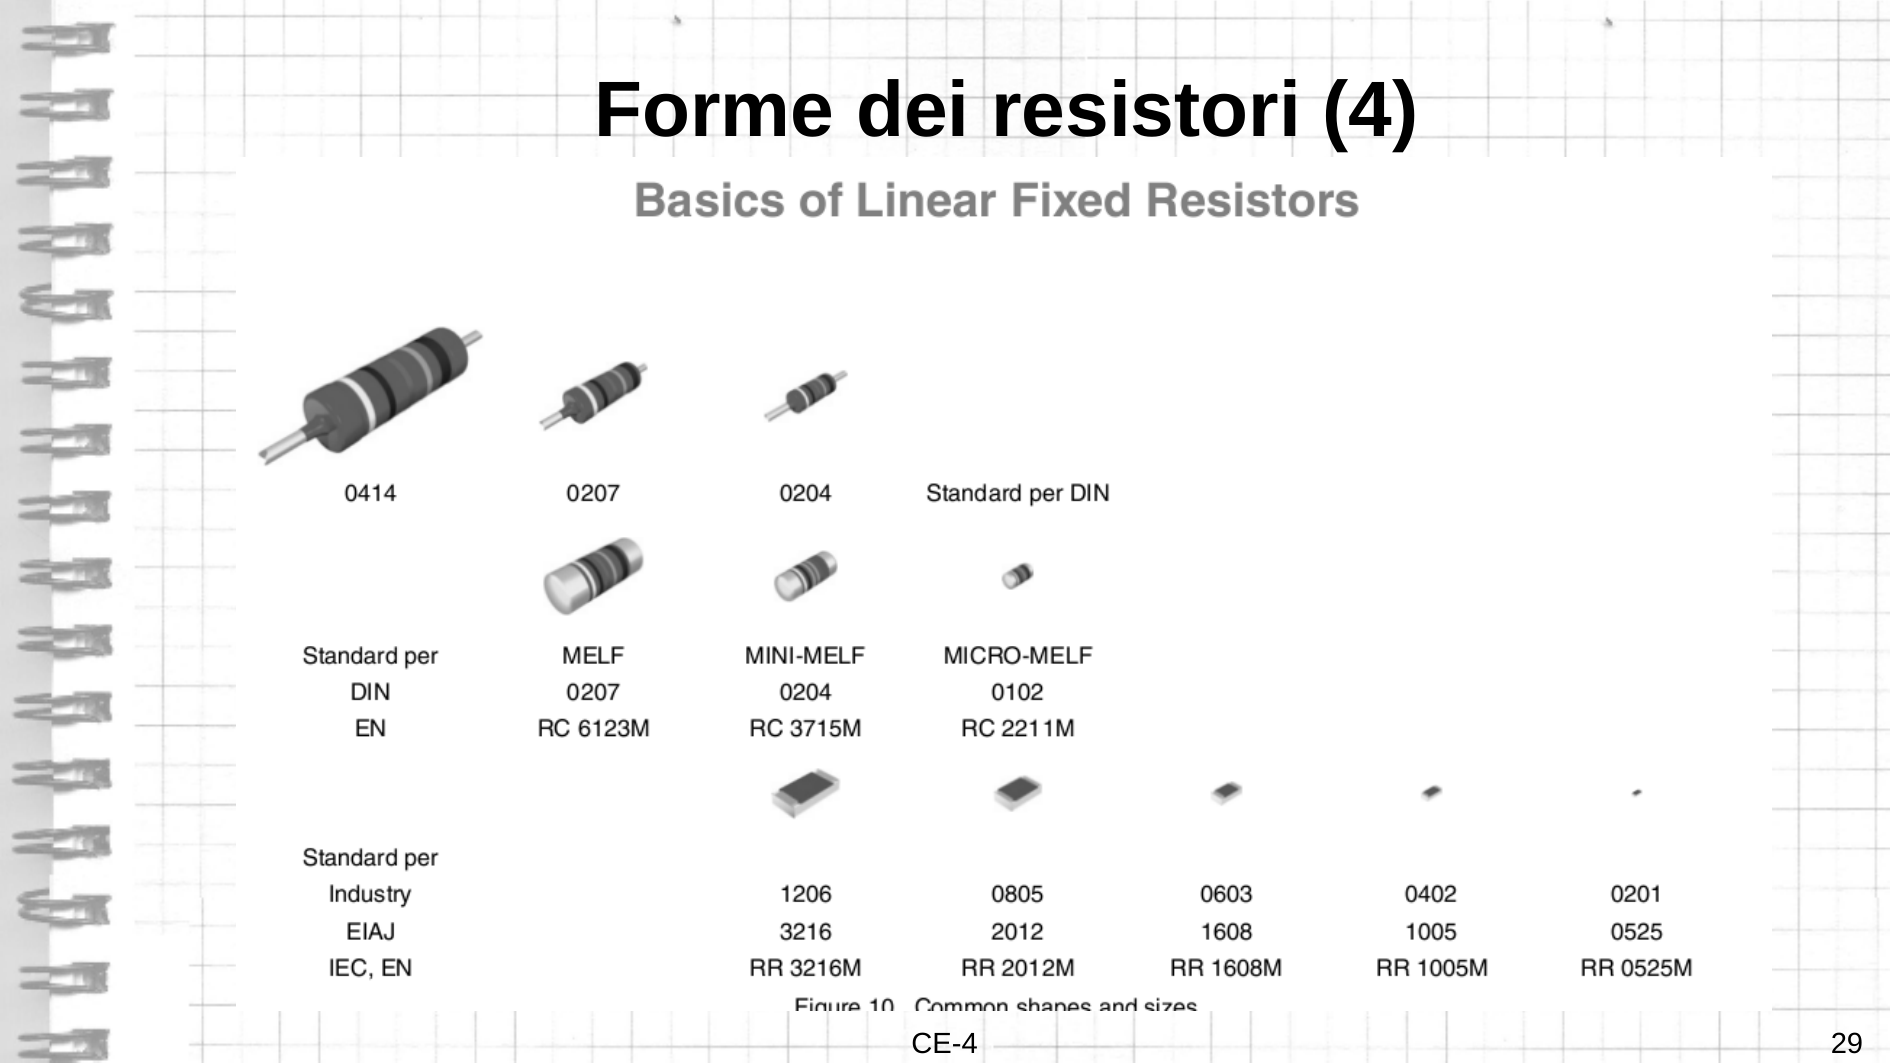

# Forme dei resistori (4)
CE-4
29